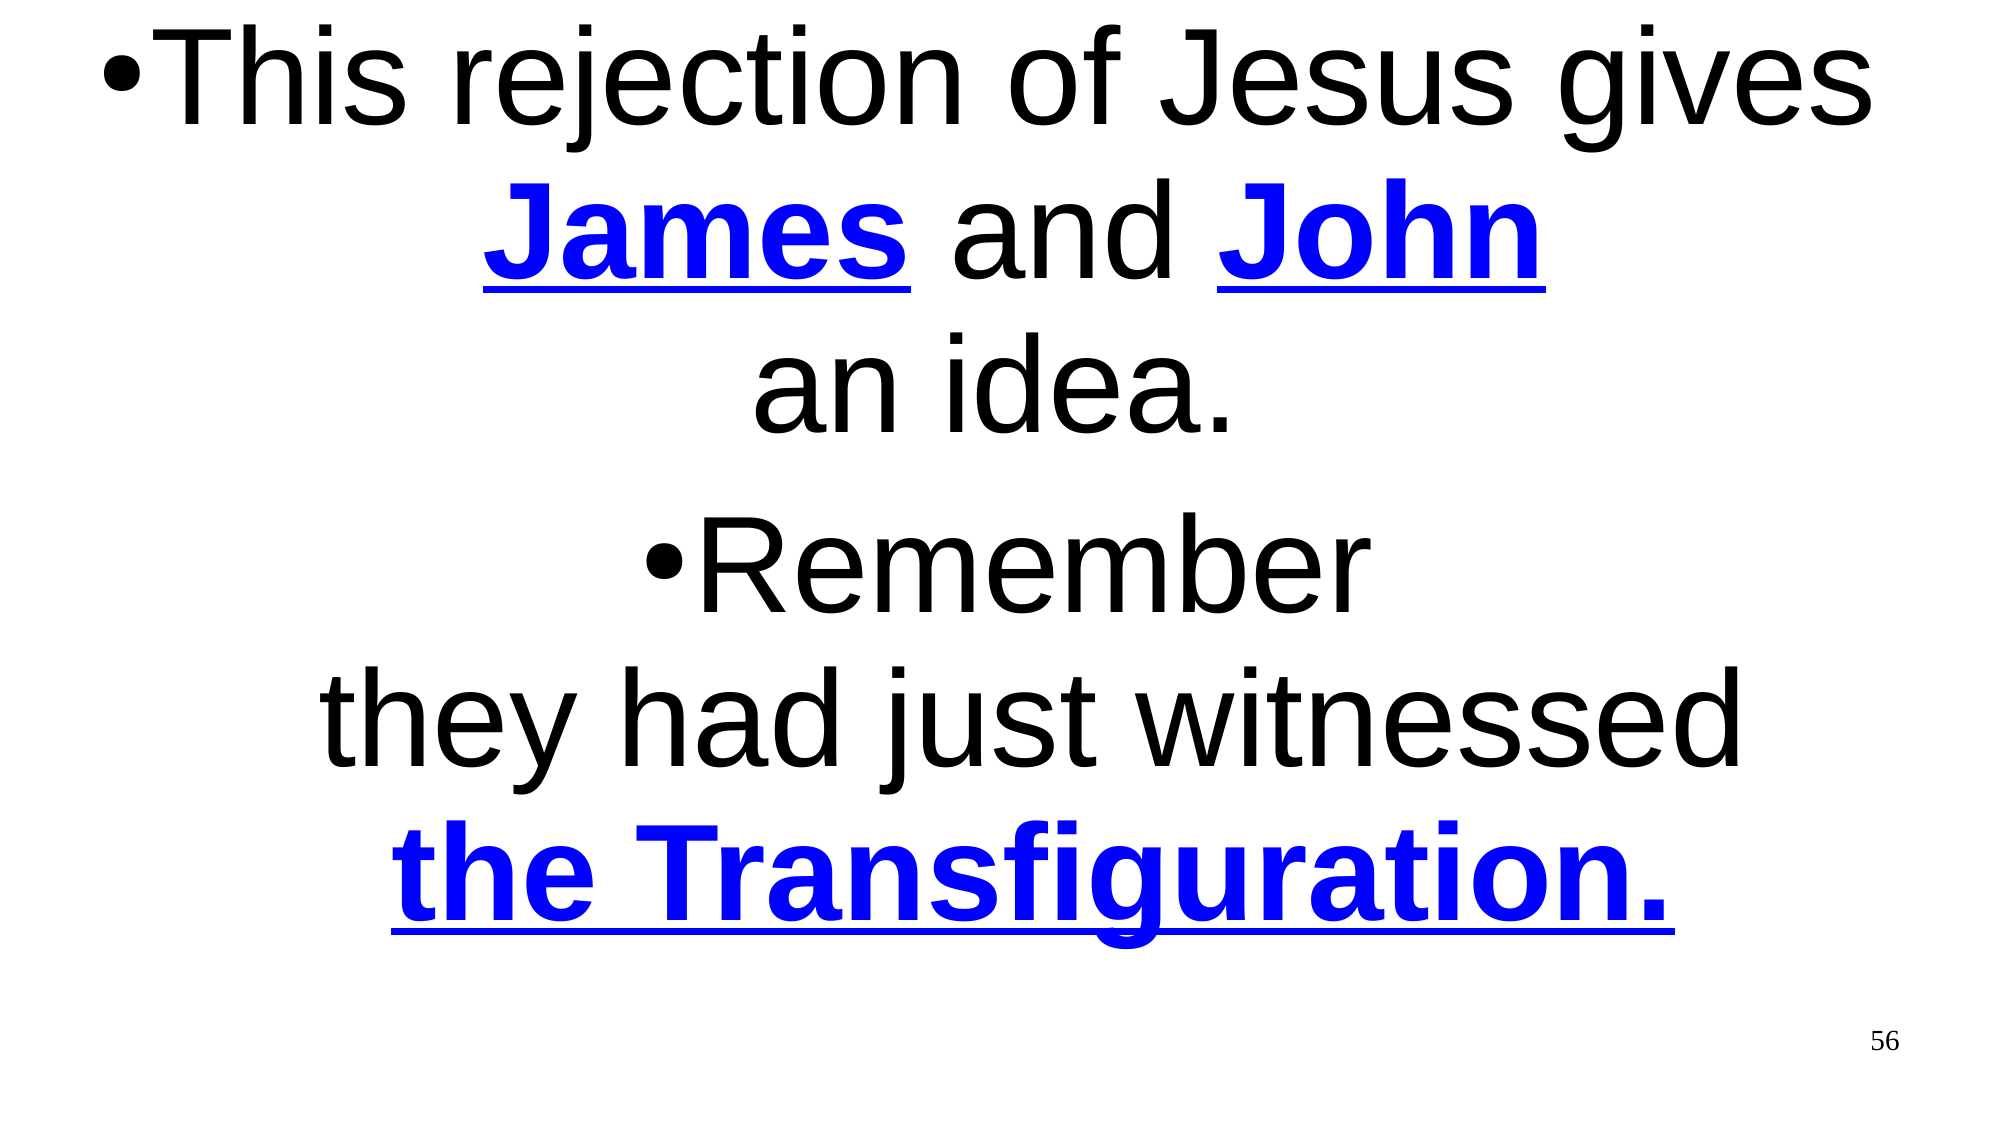

# This rejection of Jesus gives James and John an idea.
Remember
they had just witnessed
the Transfiguration.
56